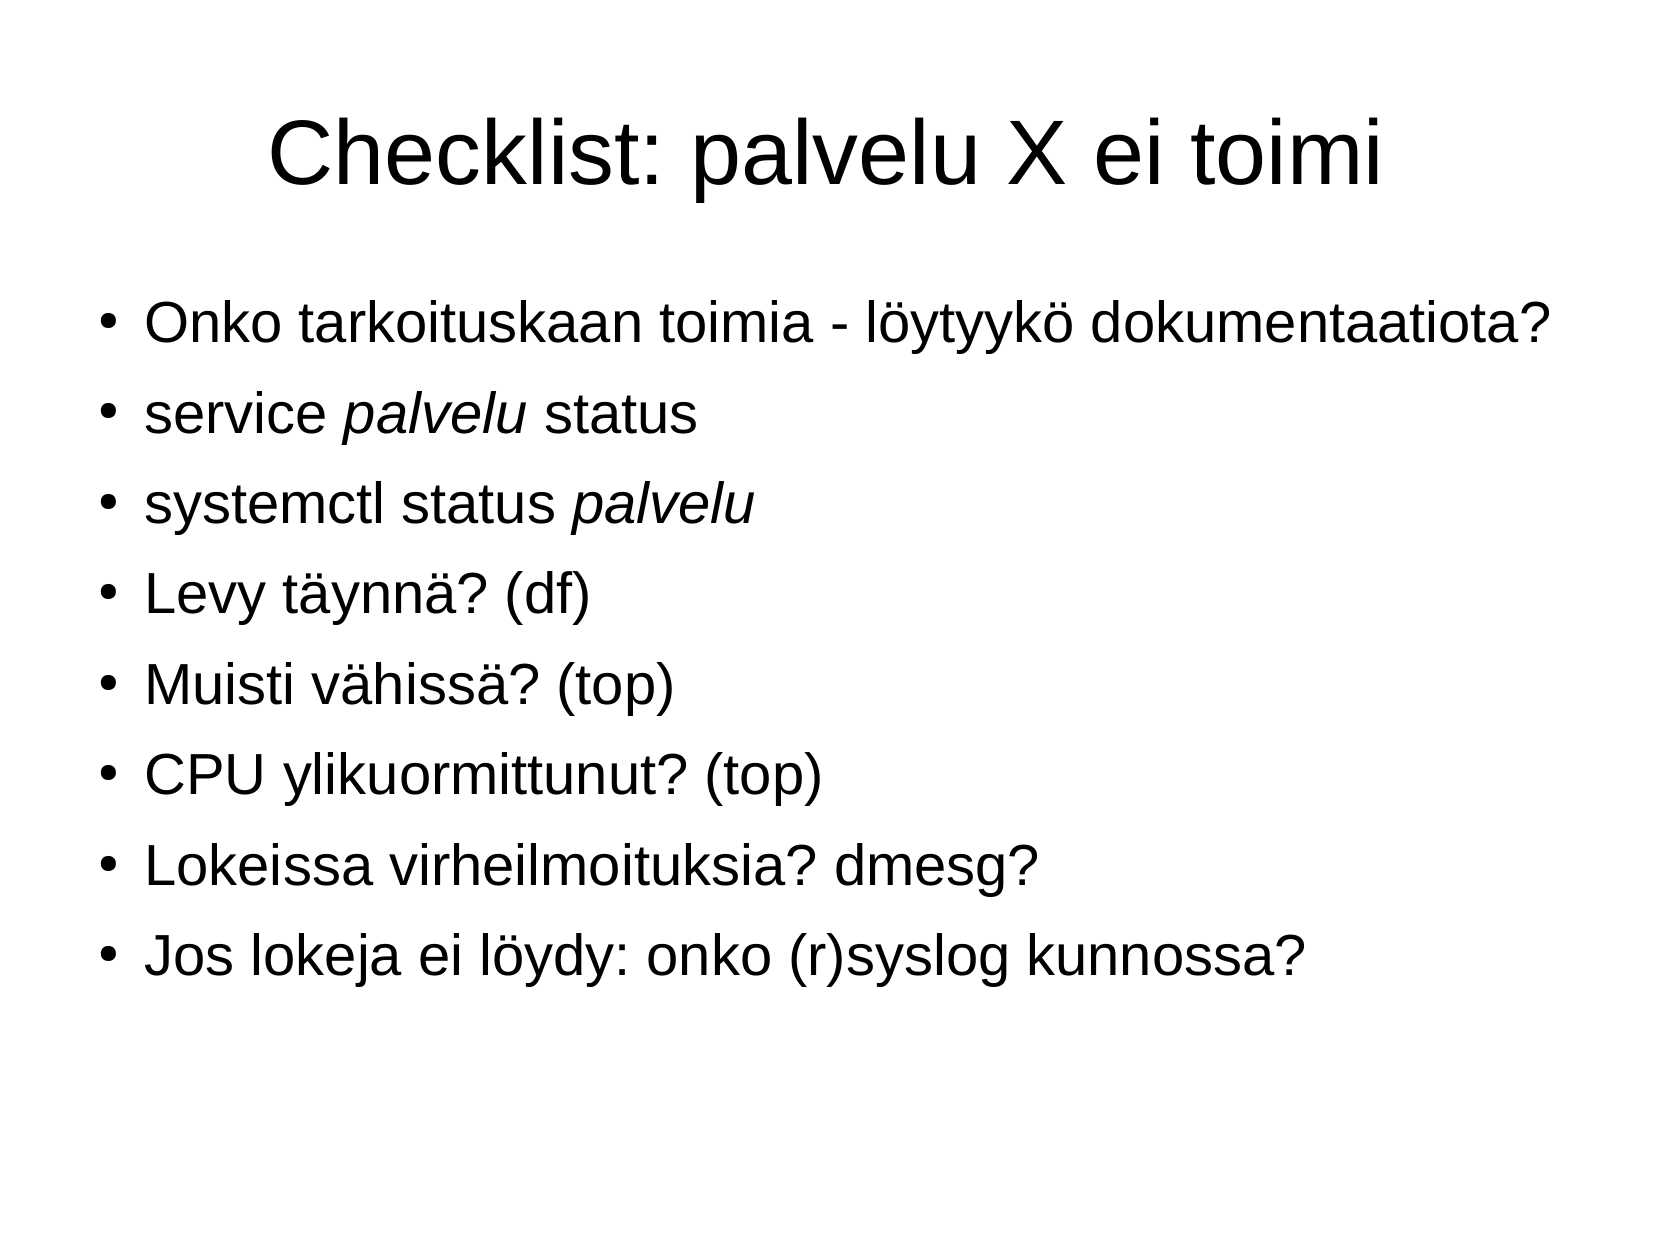

# Checklist: palvelu X ei toimi
Onko tarkoituskaan toimia - löytyykö dokumentaatiota?
service palvelu status
systemctl status palvelu
Levy täynnä? (df)
Muisti vähissä? (top)
CPU ylikuormittunut? (top)
Lokeissa virheilmoituksia? dmesg?
Jos lokeja ei löydy: onko (r)syslog kunnossa?